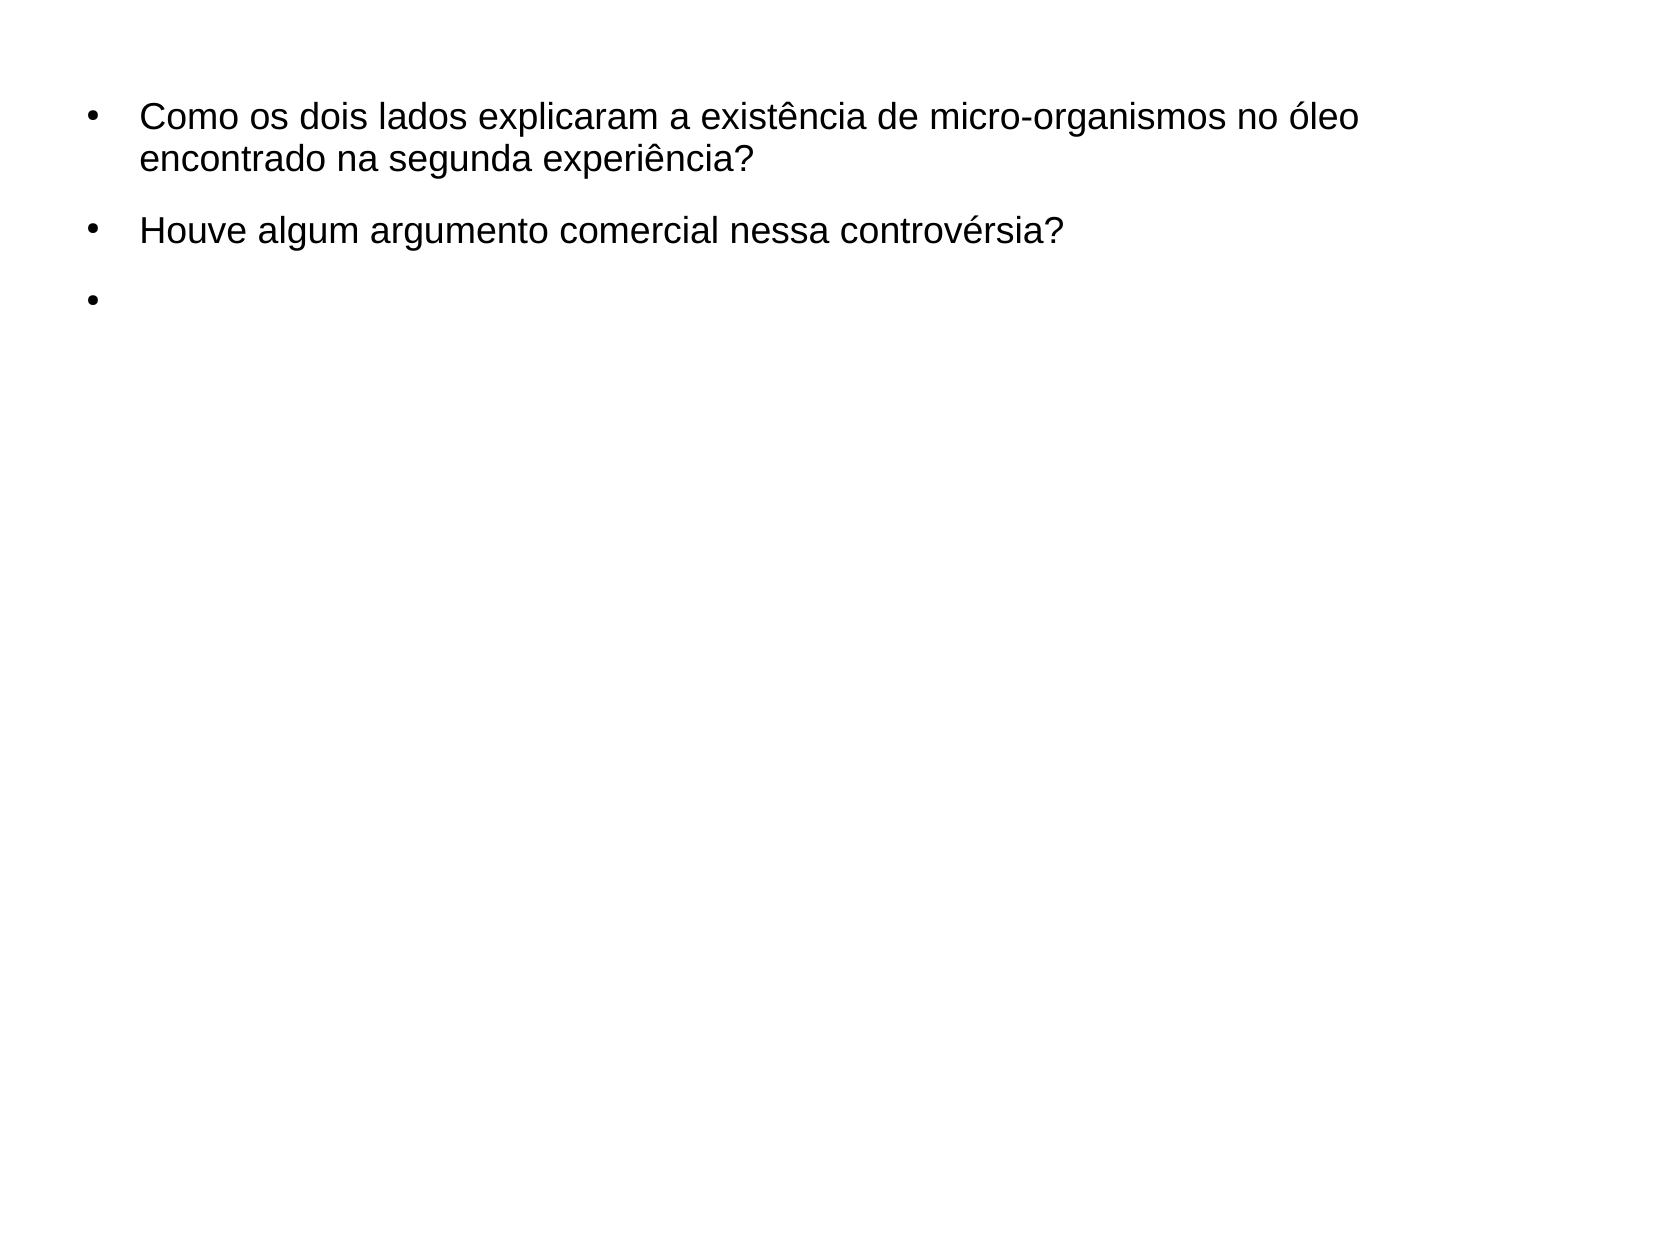

# Como os dois lados explicaram a existência de micro-organismos no óleo encontrado na segunda experiência?
Houve algum argumento comercial nessa controvérsia?